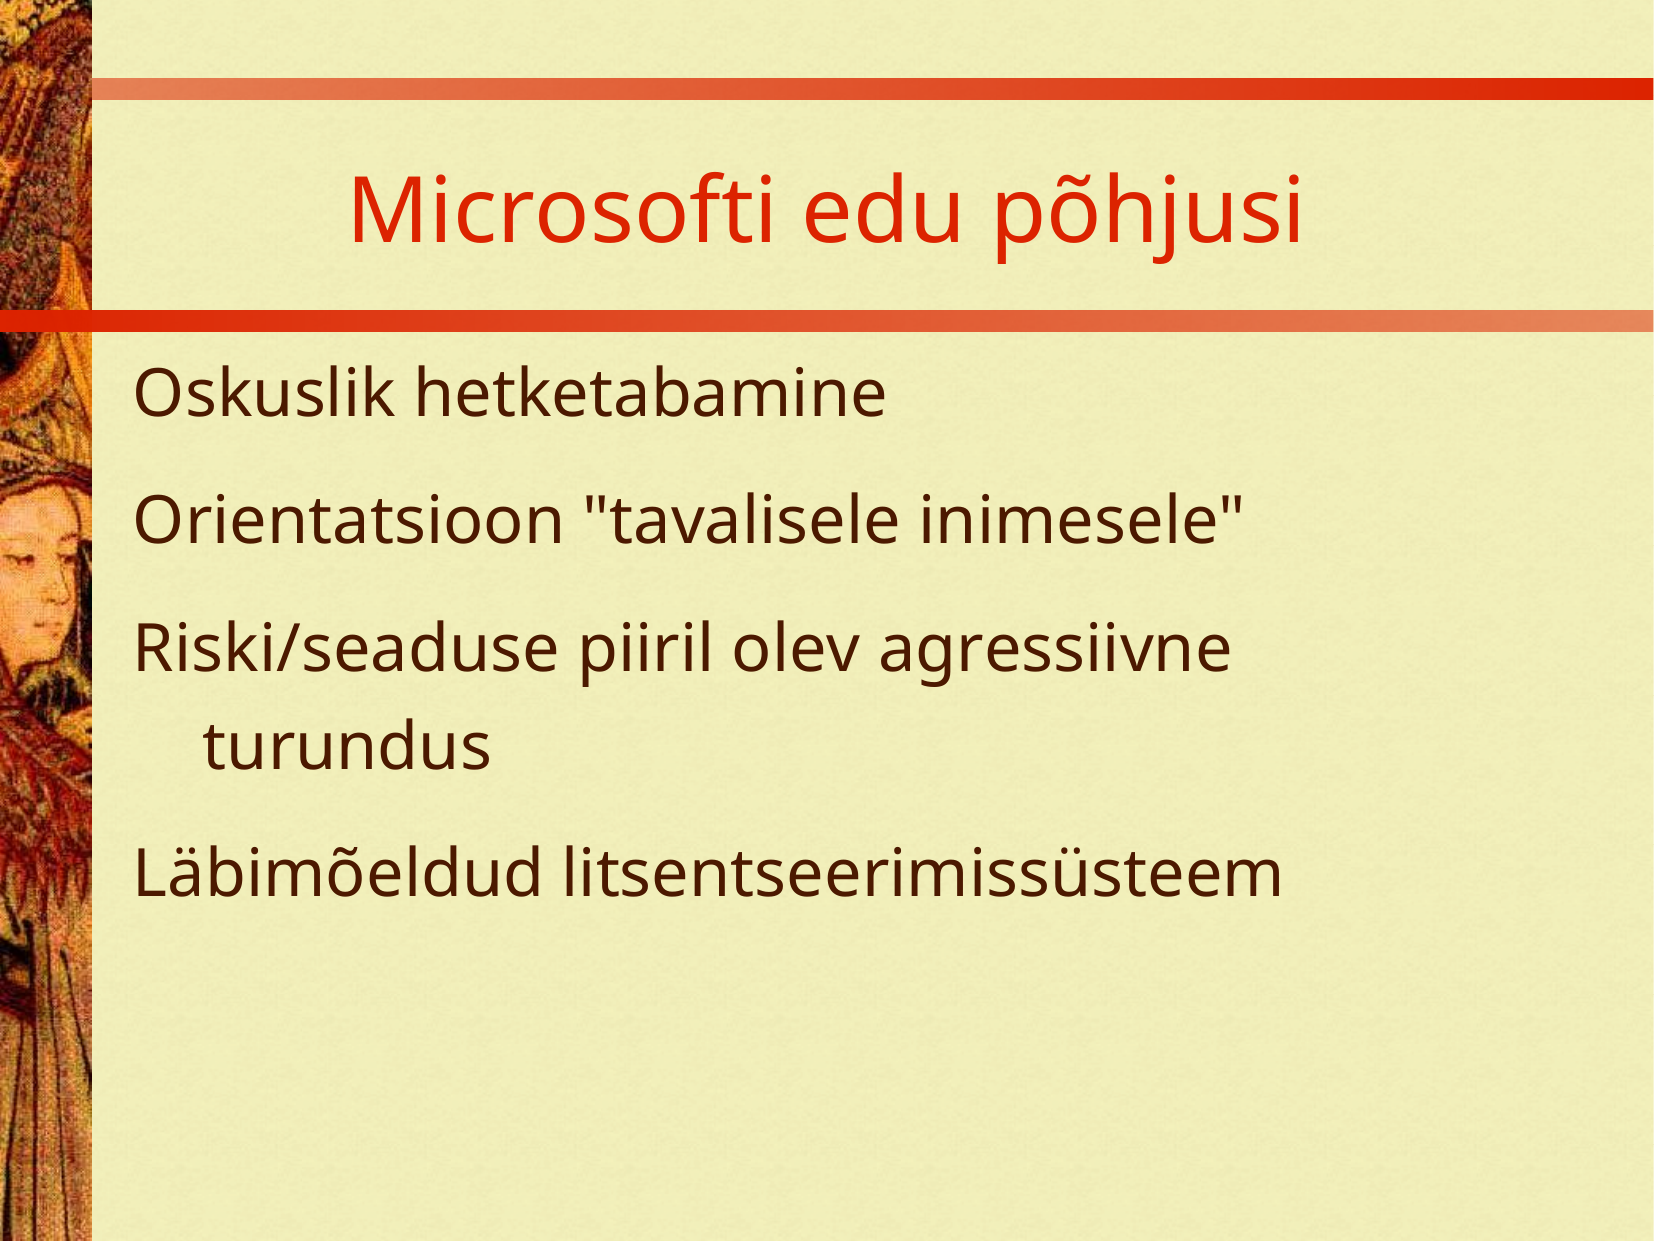

# Microsofti edu põhjusi
Oskuslik hetketabamine
Orientatsioon "tavalisele inimesele"
Riski/seaduse piiril olev agressiivne turundus
Läbimõeldud litsentseerimissüsteem